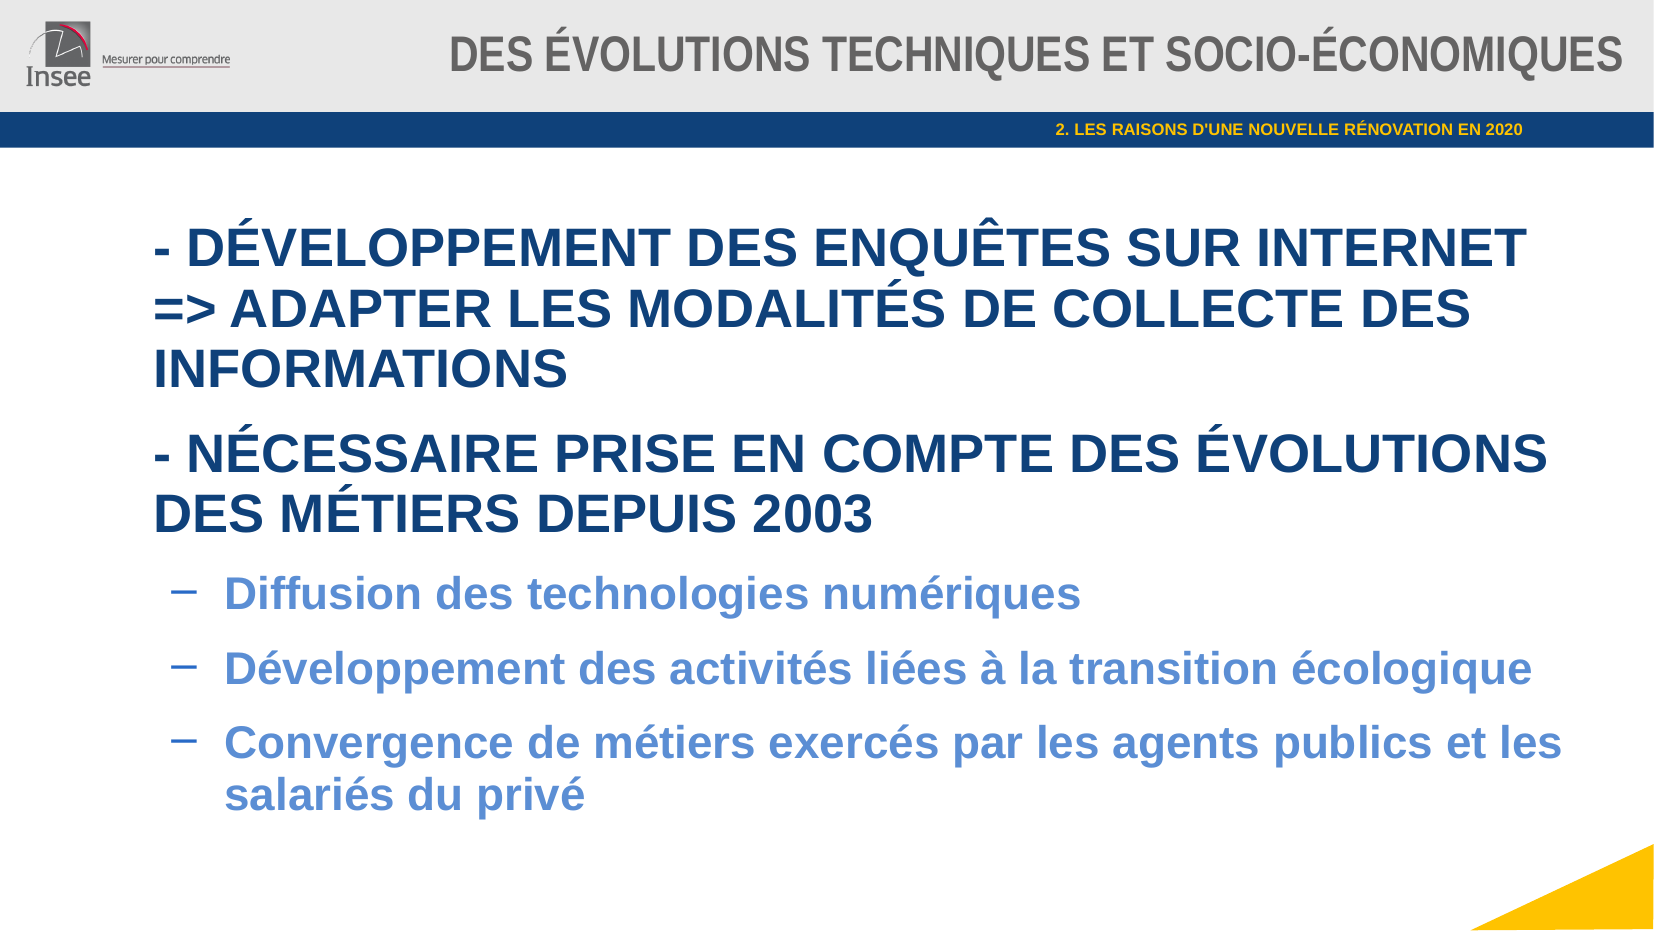

# Des évolutions techniques et socio-économiques
2. les raisons d'une nouvelle rénovation en 2020
- Développement des enquêtes sur internet => adapter les modalités de collecte des informations
- nécessaire prise en compte des évolutions des métiers depuis 2003
Diffusion des technologies numériques
Développement des activités liées à la transition écologique
Convergence de métiers exercés par les agents publics et les salariés du privé